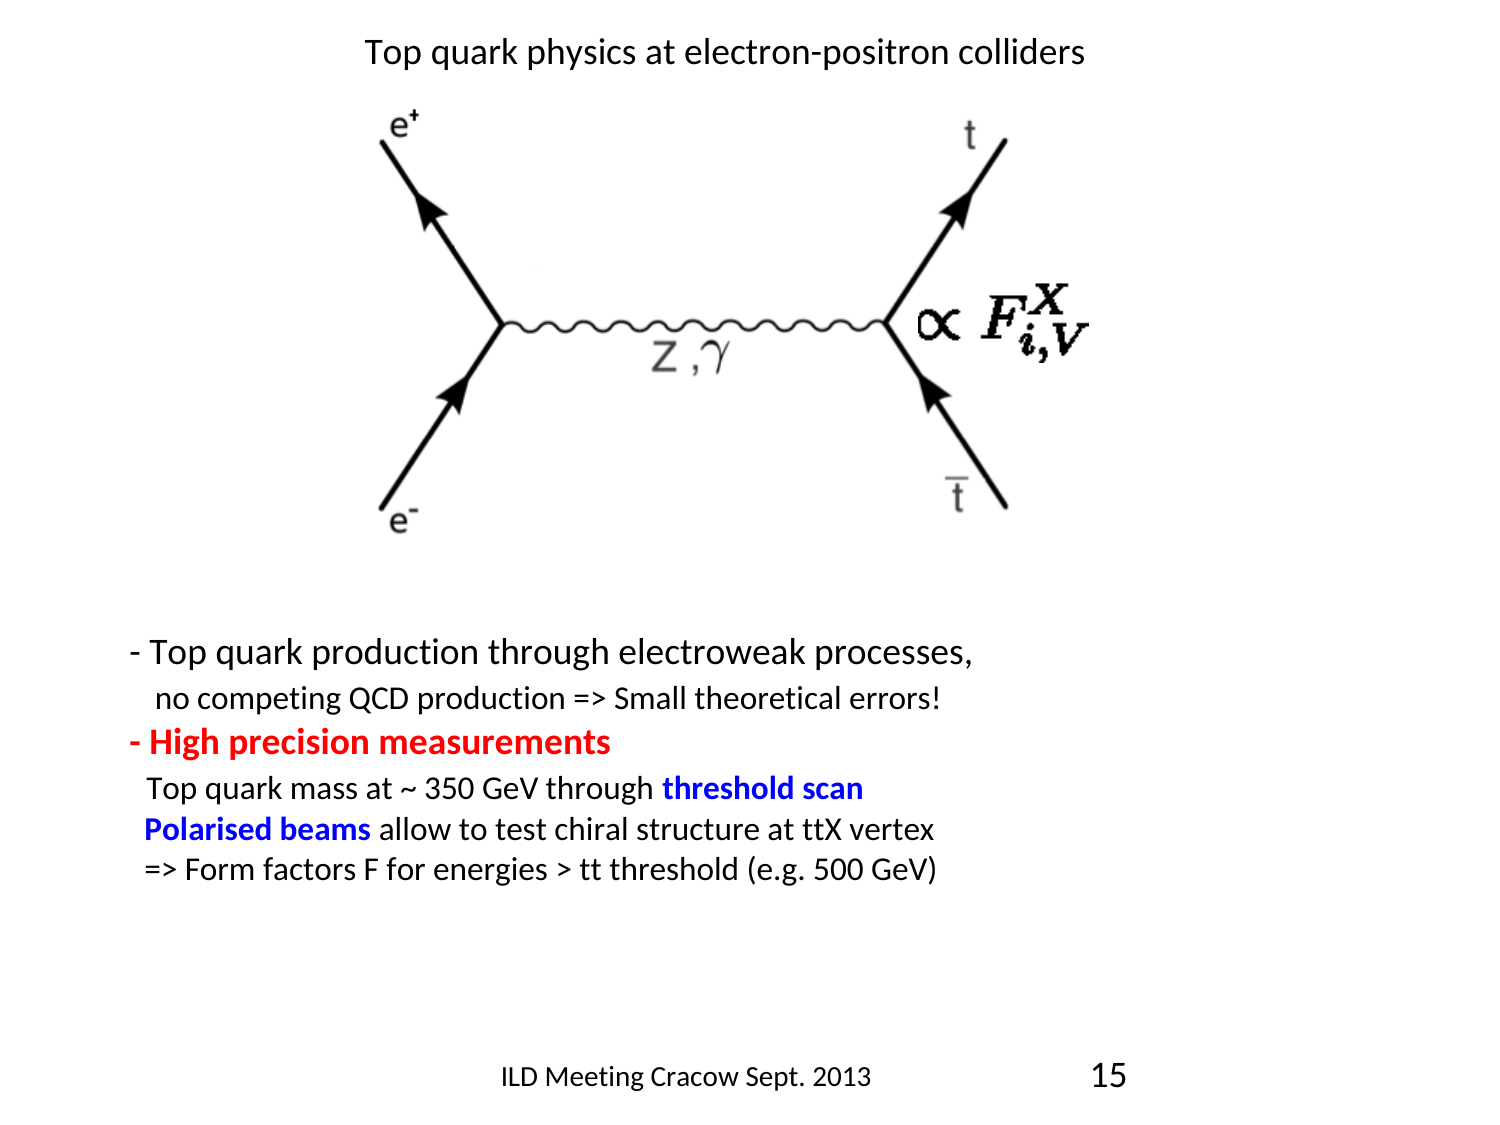

Top quark physics at electron-positron colliders
- Top quark production through electroweak processes,
 no competing QCD production => Small theoretical errors!
- High precision measurements
 Top quark mass at ~ 350 GeV through threshold scan
 Polarised beams allow to test chiral structure at ttX vertex
 => Form factors F for energies > tt threshold (e.g. 500 GeV)
Snowmass Pre-Meeting Seattle April 2013
15